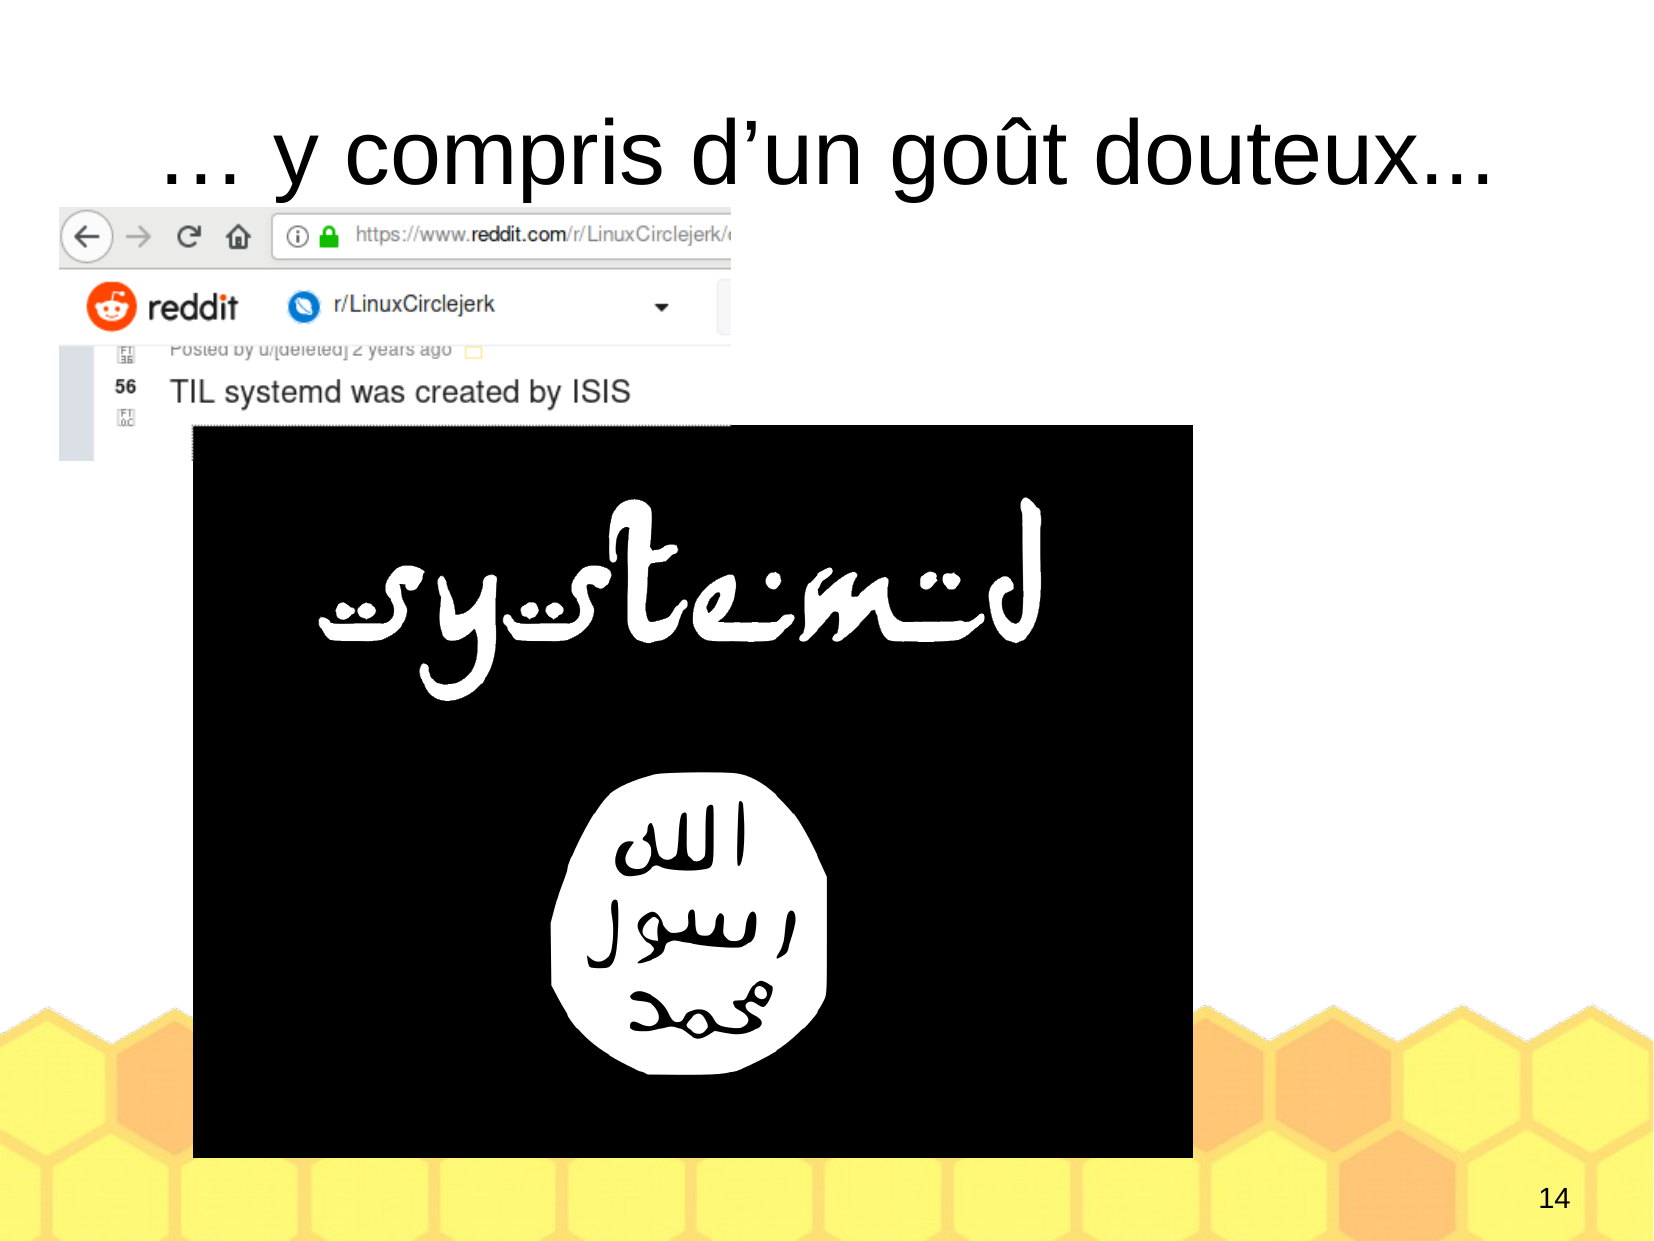

# … y compris d’un goût douteux...
14